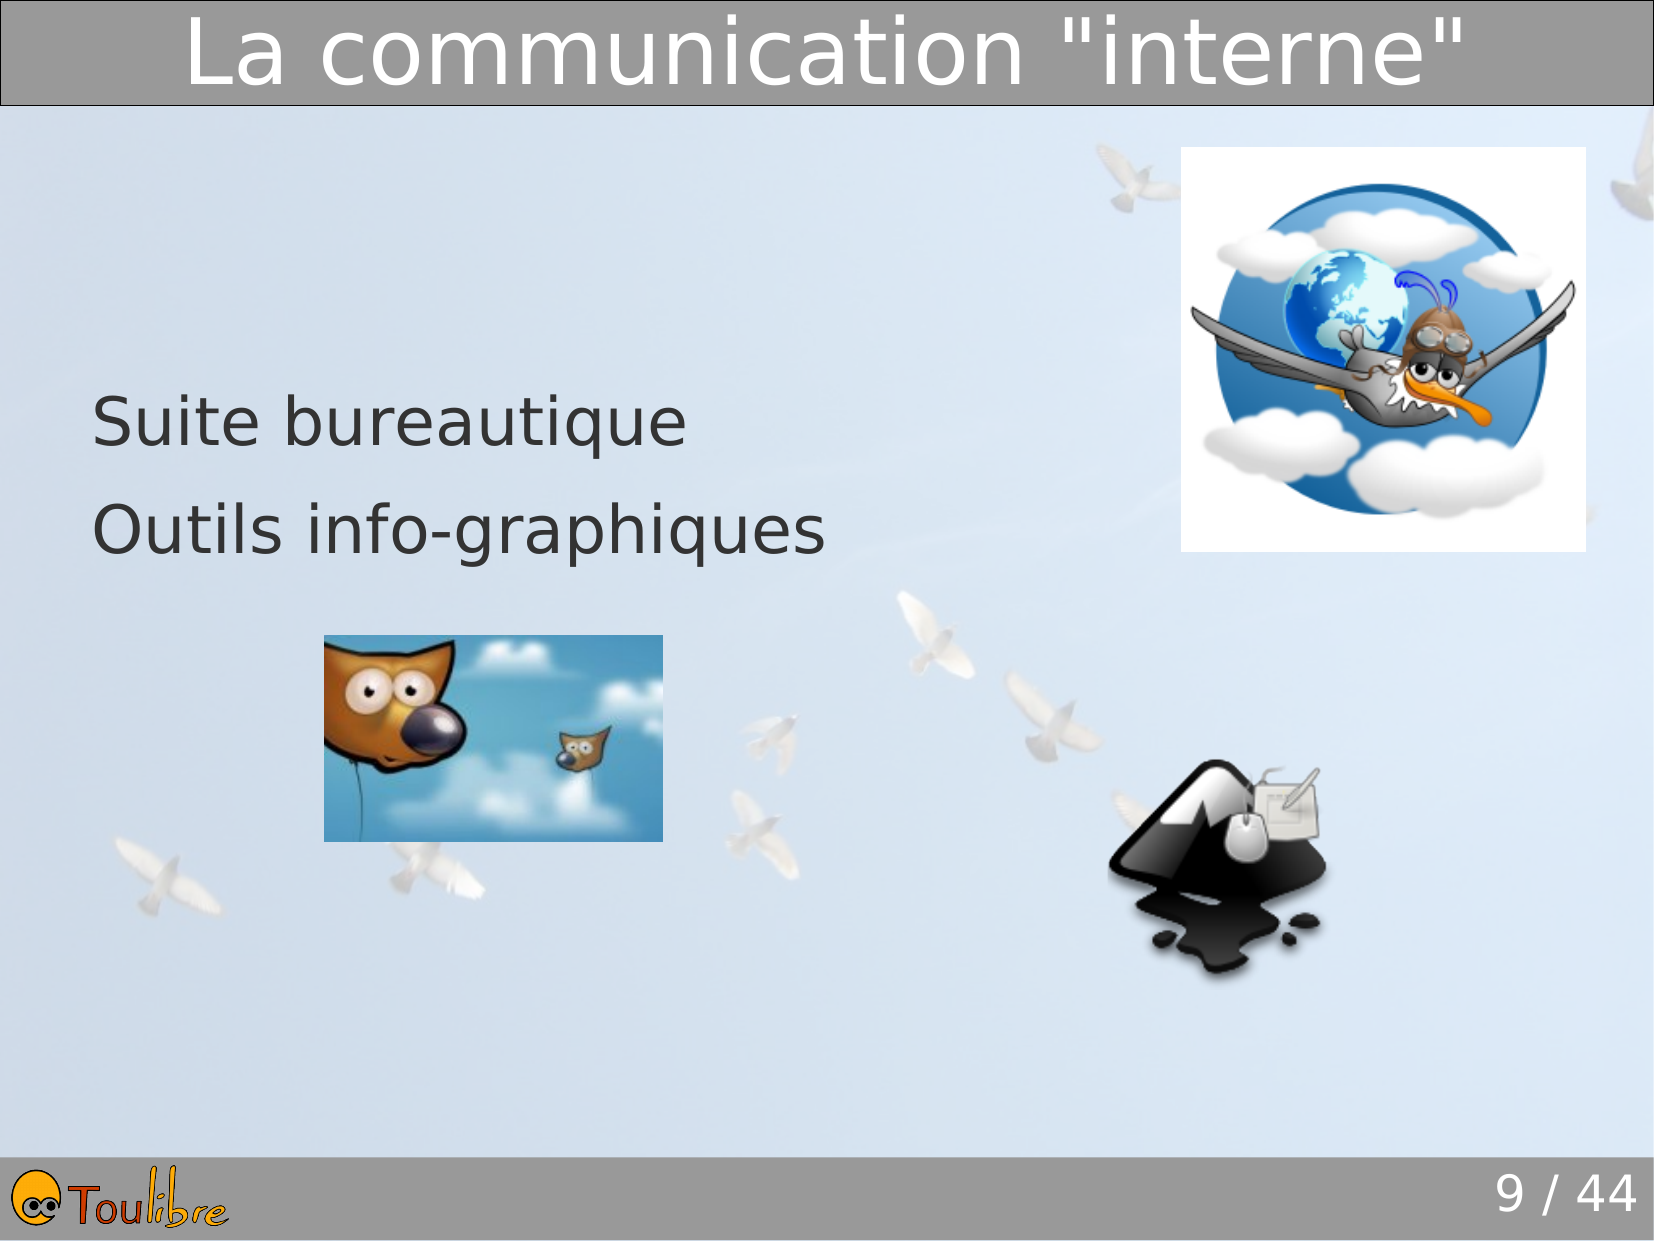

# La communication "interne"
Suite bureautique
Outils info-graphiques